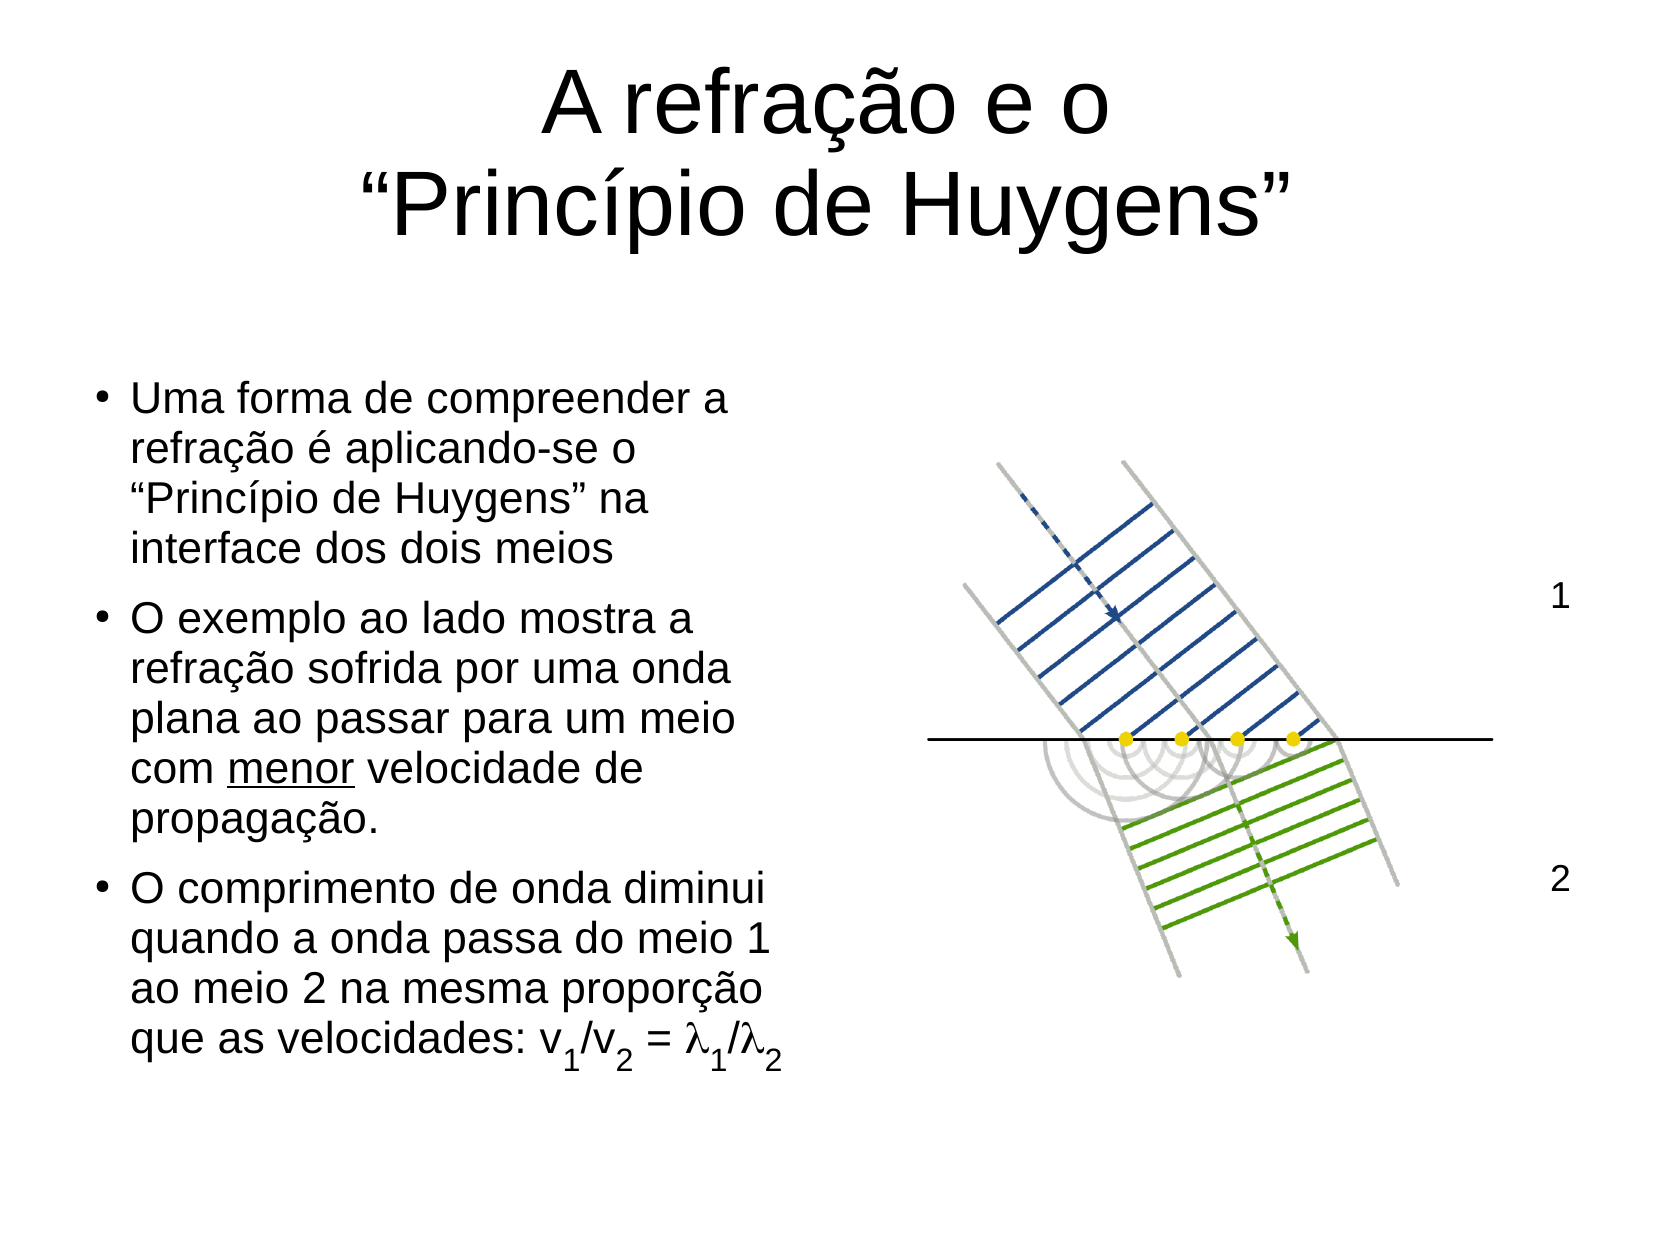

# A refração e o “Princípio de Huygens”
Uma forma de compreender a refração é aplicando-se o “Princípio de Huygens” na interface dos dois meios
O exemplo ao lado mostra a refração sofrida por uma onda plana ao passar para um meio com menor velocidade de propagação.
O comprimento de onda diminui quando a onda passa do meio 1 ao meio 2 na mesma proporção que as velocidades: v1/v2 = l1/l2
1
2